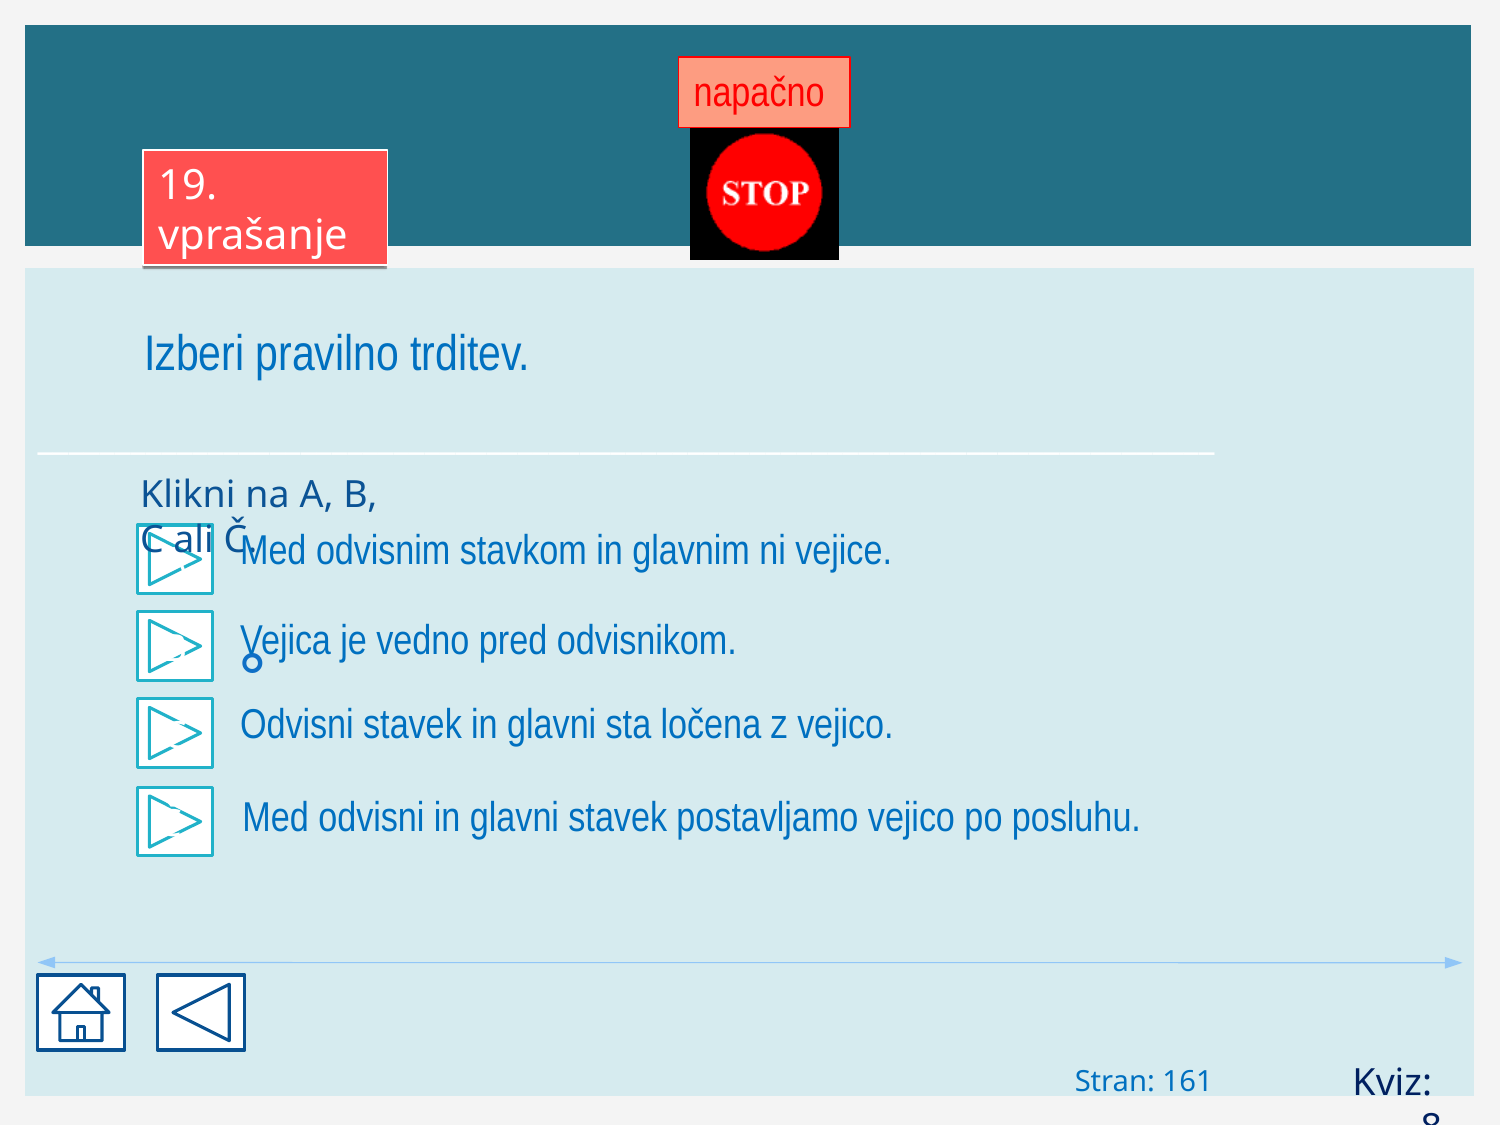

napačno
19. vprašanje
Izberi pravilno trditev.
____________________________________________________________________________
Klikni na A, B, C ali Č.
Med odvisnim stavkom in glavnim ni vejice.
A
Vejica je vedno pred odvisnikom.
B
Odvisni stavek in glavni sta ločena z vejico.
C
Med odvisni in glavni stavek postavljamo vejico po posluhu.
Č.
Kviz: 8
Stran: 161